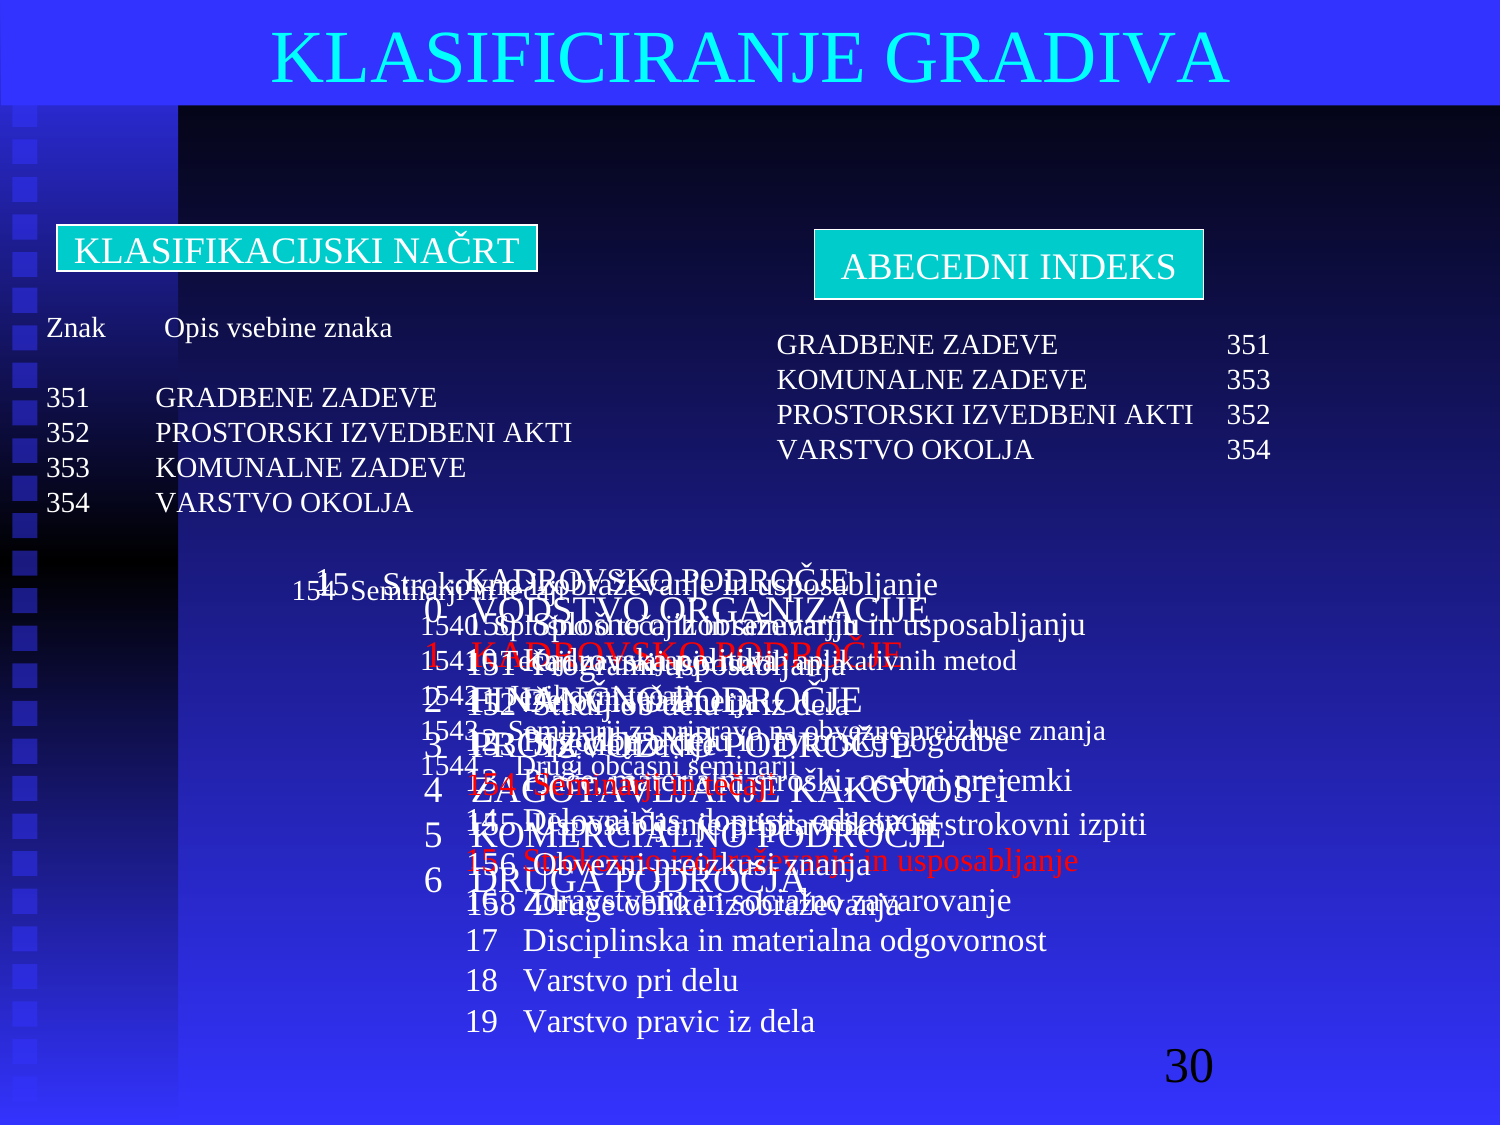

KLASIFICIRANJE GRADIVA
KLASIFIKACIJSKI NAČRT
Znak Opis vsebine znaka
351 GRADBENE ZADEVE
352 PROSTORSKI IZVEDBENI AKTI
353 KOMUNALNE ZADEVE
354 VARSTVO OKOLJA
ABECEDNI INDEKS
GRADBENE ZADEVE		351
KOMUNALNE ZADEVE	353
PROSTORSKI IZVEDBENI AKTI	352
VARSTVO OKOLJA 	354
1 	KADROVSKO PODROČJE
 	10 Kadrovska politika
	11 Delovna razmerja
	12 Pogodbe o delu in avtorske pogodbe
	13 Plače, materialni stroški, osebni prejemki
	14 Delovni čas, dopusti, odsotnost
	15 Strokovno izobraževanje in usposabljanje
	16 Zdravstveno in socialno zavarovanje
	17 Disciplinska in materialna odgovornost
	18 Varstvo pri delu
	19 Varstvo pravic iz dela
15 Strokovno izobraževanje in usposabljanje
	150 Splošno o izobraževanju in usposabljanju
	151 Programi usposabljanja
	152 Študij ob delu in iz dela
	153 Specializacije
	154 Seminarji in tečaji
	155 Usposabljanje pripravnikov in strokovni izpiti
	156 Obvezni preizkusi znanja
	158 Druge oblike izobraževanja
 154 Seminarji in tečaji
	1540 Splošno o tečajih in seminarjih
	1541 Tečaji za uvajanje novih aplikativnih metod
	1542 Jezikovni tečaji
	1543 Seminarji za pripravo na obvezne preizkuse znanja
	1544 Drugi občasni seminarji
0 VODSTVO ORGANIZACIJE
1 KADROVSKO PODROČJE
2 FINANČNO PODROČJE
3 PROIZVODNO PODROČJE
4 ZAGOTAVLJANJE KAKOVOSTI
5 KOMERCIALNO PODROČJE
6 DRUGA PODROČJA
30